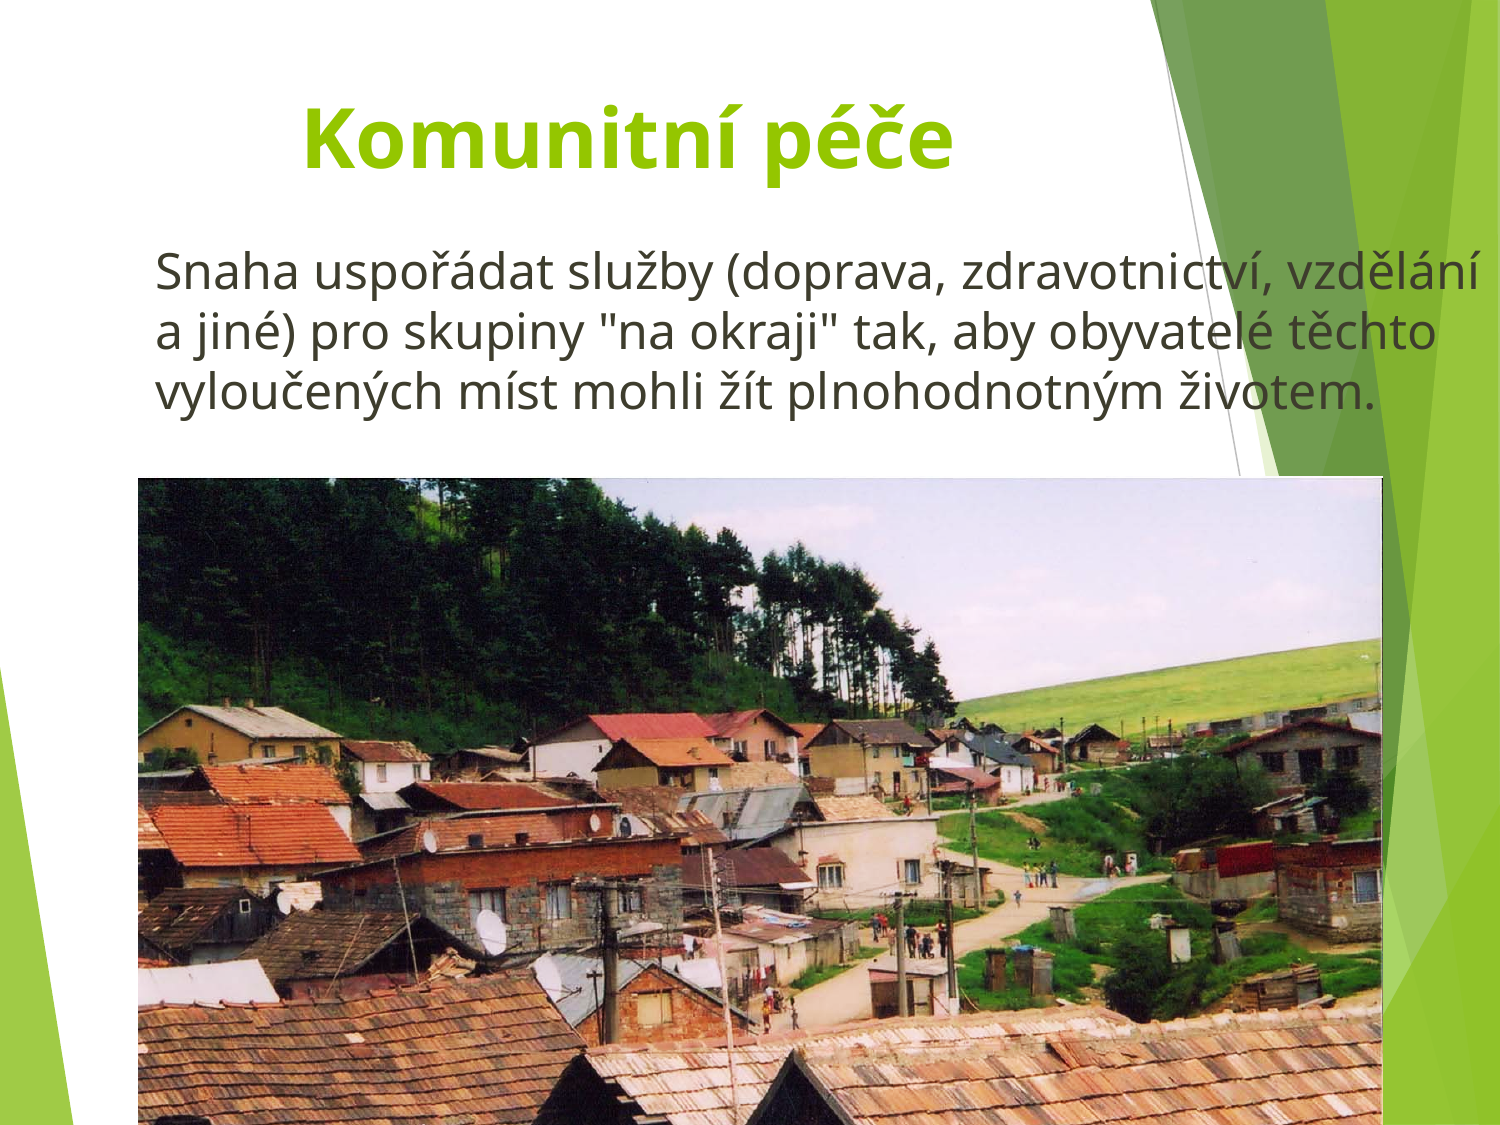

# Komunitní péče
Snaha uspořádat služby (doprava, zdravotnictví, vzdělání a jiné) pro skupiny "na okraji" tak, aby obyvatelé těchto vyloučených míst mohli žít plnohodnotným životem.